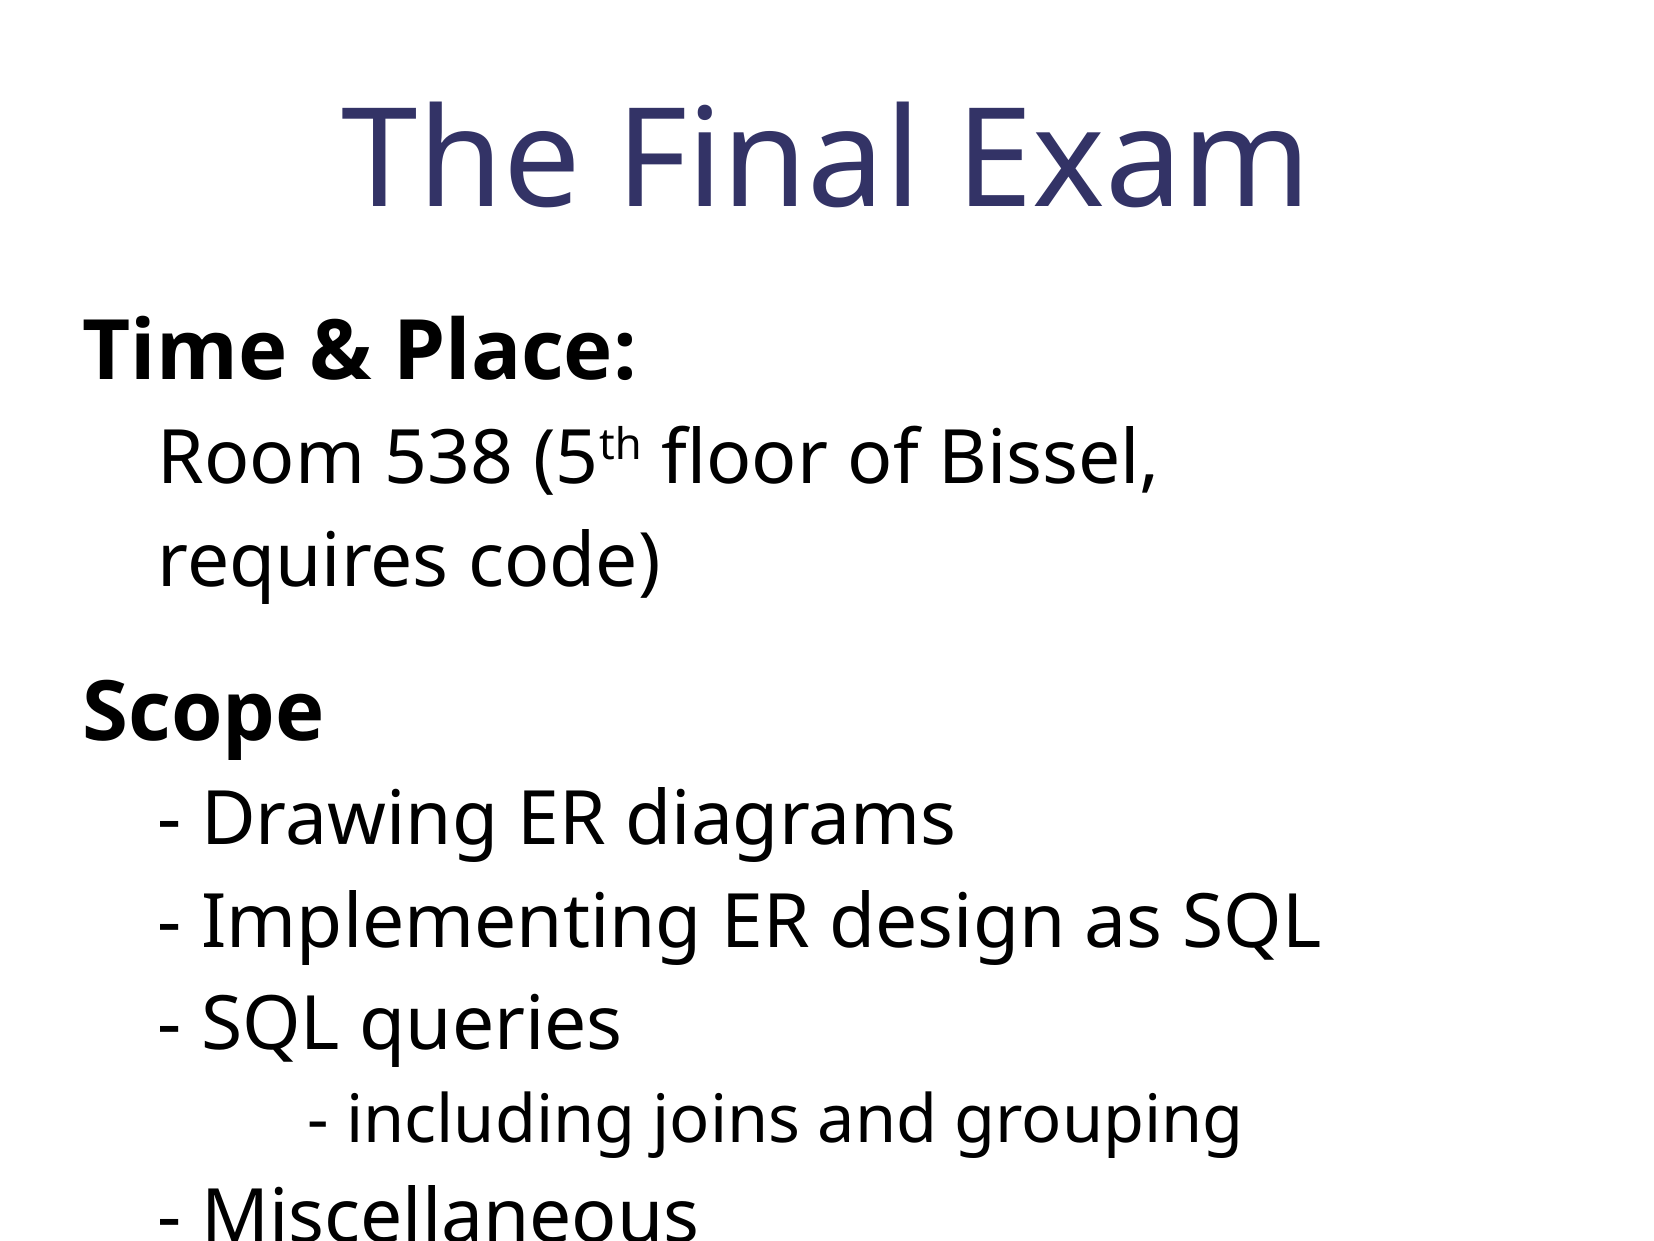

# The Final Exam
Time & Place:
	Room 538 (5th floor of Bissel,
	requires code)
Scope
	- Drawing ER diagrams
	- Implementing ER design as SQL
	- SQL queries
			- including joins and grouping
	- Miscellaneous
			- see website for sample questions